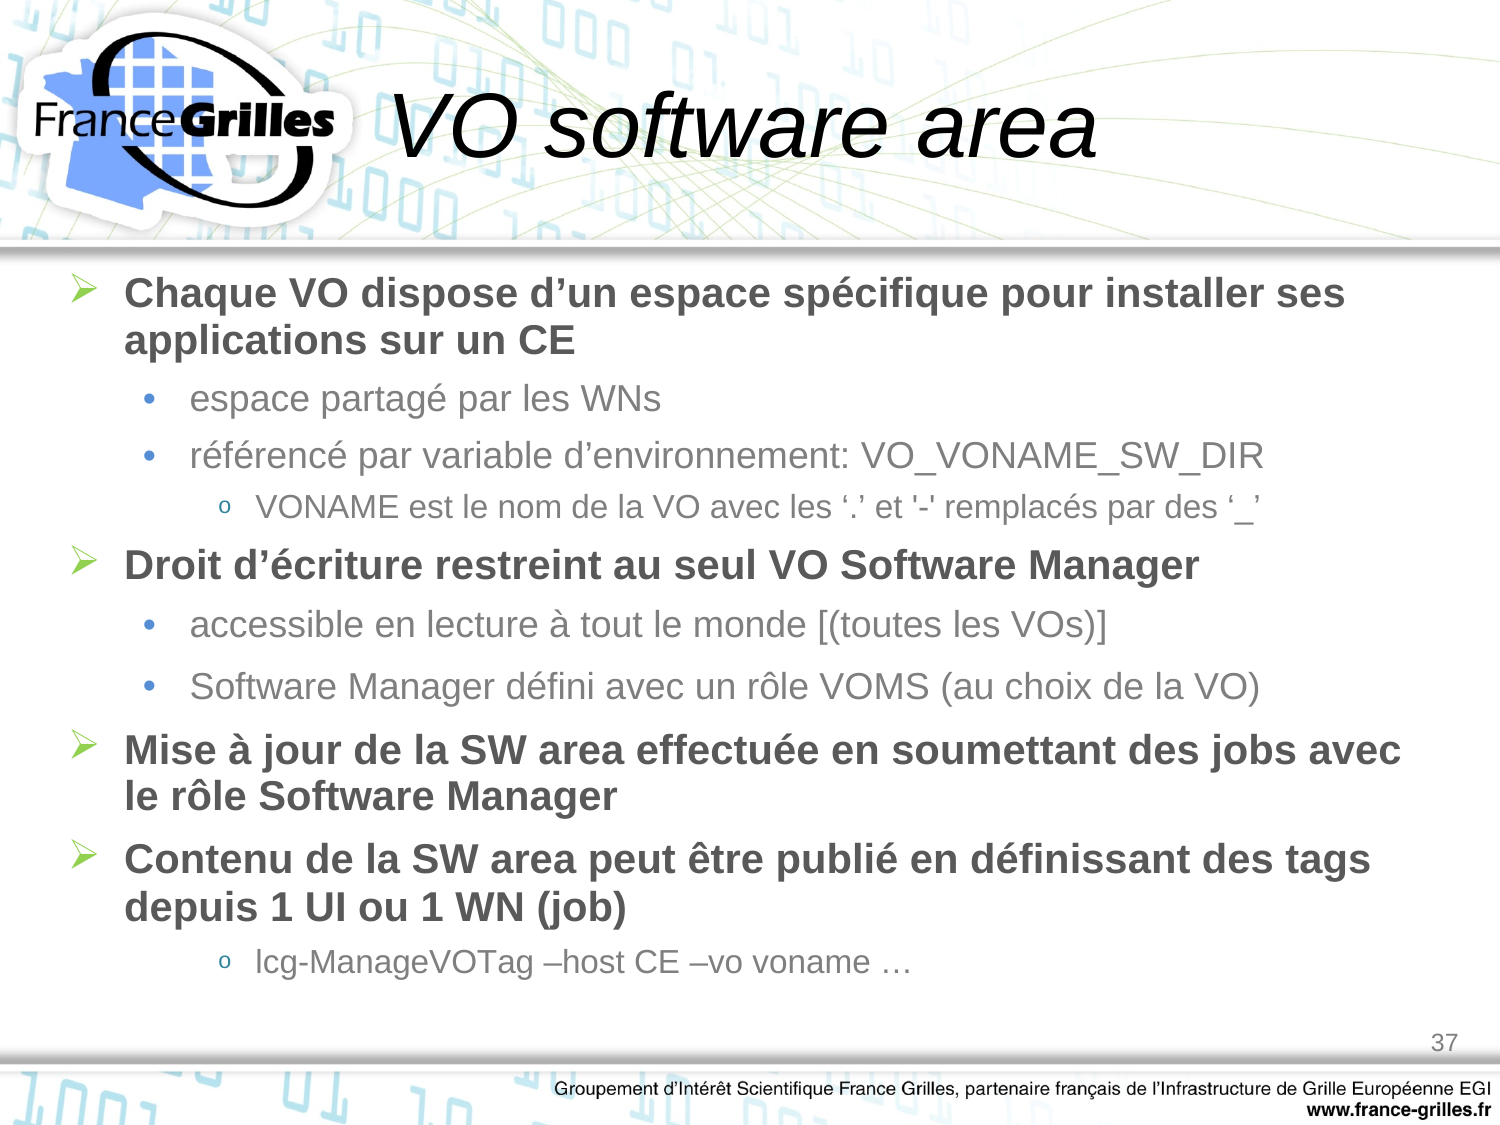

# VO software area
Chaque VO dispose d’un espace spécifique pour installer ses applications sur un CE
espace partagé par les WNs
référencé par variable d’environnement: VO_VONAME_SW_DIR
VONAME est le nom de la VO avec les ‘.’ et '-' remplacés par des ‘_’
Droit d’écriture restreint au seul VO Software Manager
accessible en lecture à tout le monde [(toutes les VOs)‏]
Software Manager défini avec un rôle VOMS (au choix de la VO)‏
Mise à jour de la SW area effectuée en soumettant des jobs avec le rôle Software Manager
Contenu de la SW area peut être publié en définissant des tags depuis 1 UI ou 1 WN (job)‏
lcg-ManageVOTag –host CE –vo voname …
37